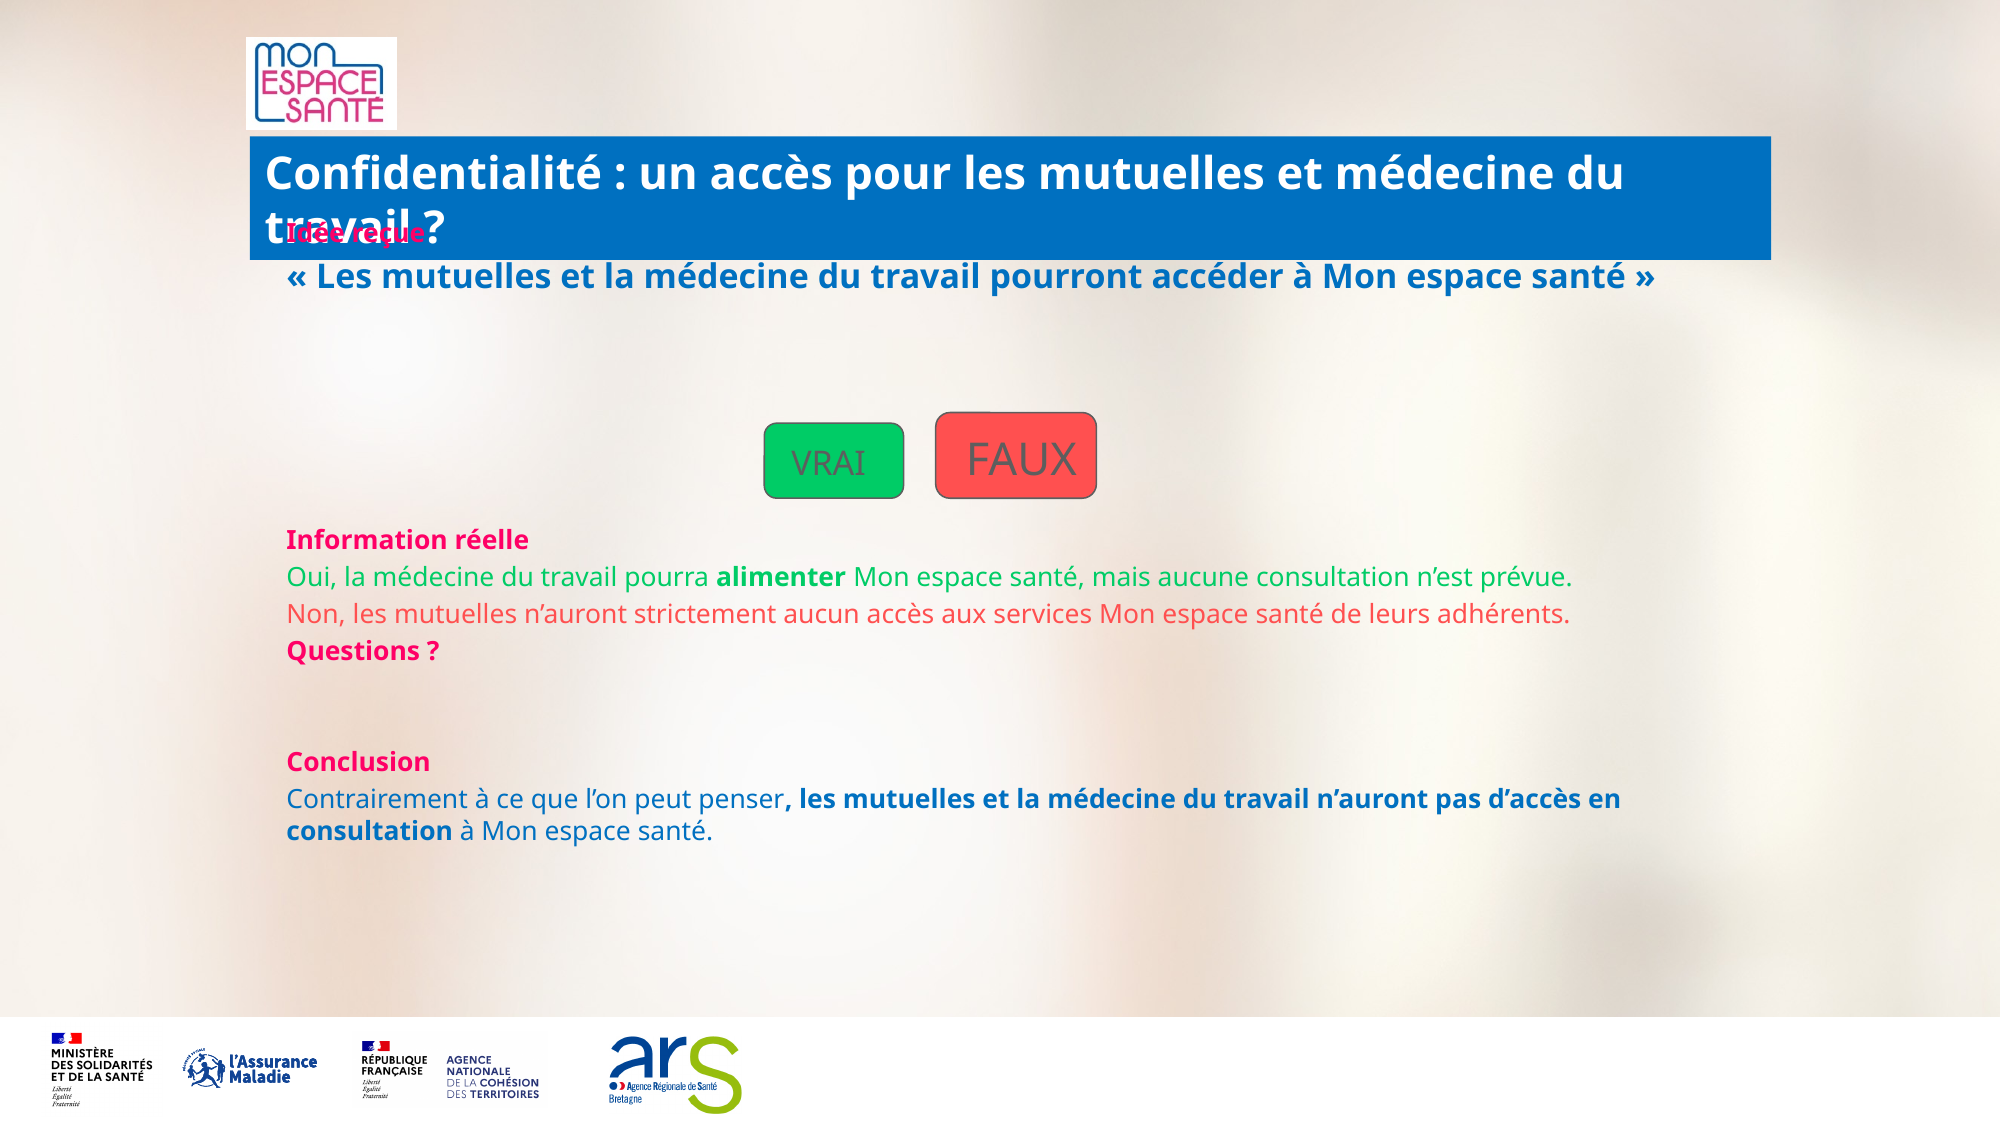

Confidentialité : un accès pour les mutuelles et médecine du travail ?
Idée reçue
« Les mutuelles et la médecine du travail pourront accéder à Mon espace santé »
Information réelle
Oui, la médecine du travail pourra alimenter Mon espace santé, mais aucune consultation n’est prévue.
Non, les mutuelles n’auront strictement aucun accès aux services Mon espace santé de leurs adhérents.
Questions ?
Conclusion
Contrairement à ce que l’on peut penser, les mutuelles et la médecine du travail n’auront pas d’accès en consultation à Mon espace santé.
FAUX
VRAI